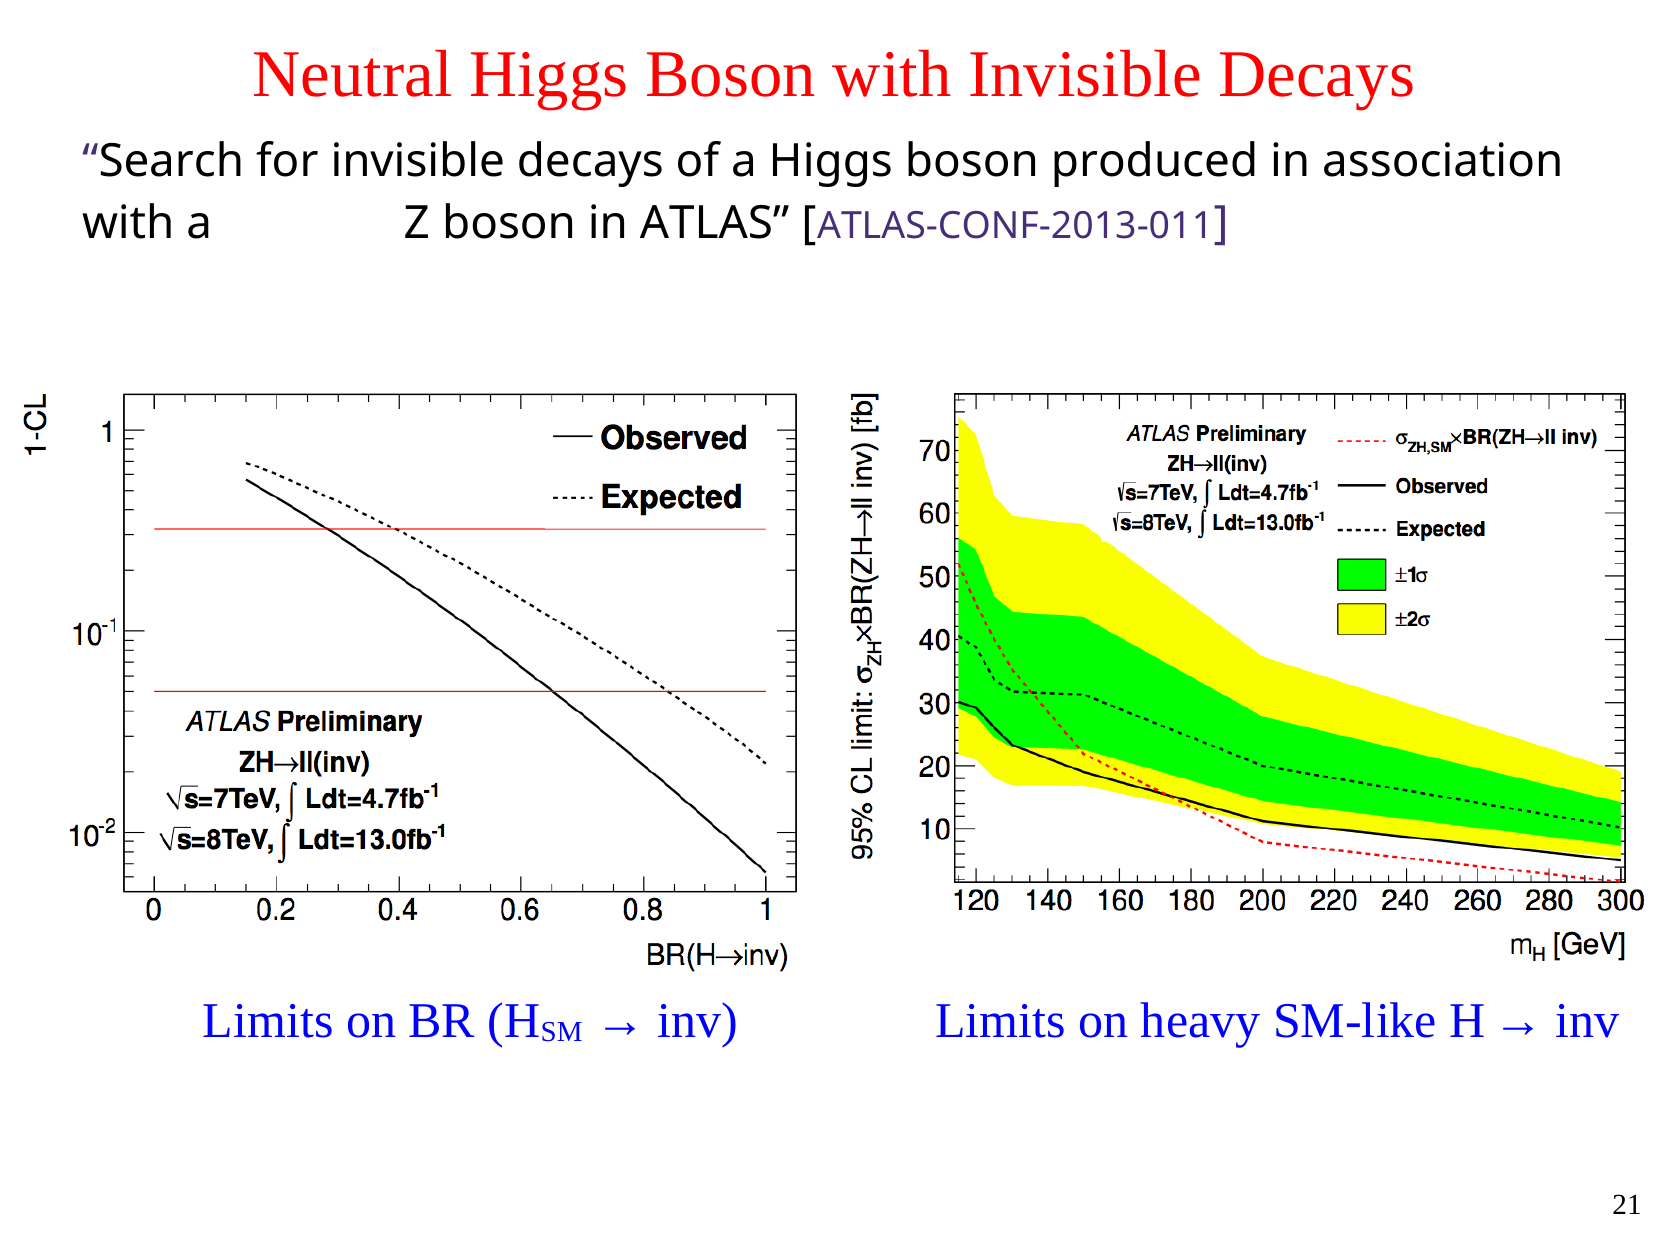

# Neutral Higgs Boson with Invisible Decays
“Search for invisible decays of a Higgs boson produced in association with a Z boson in ATLAS” [ATLAS-CONF-2013-011]
Limits on BR (HSM → inv)
Limits on heavy SM-like H → inv
21